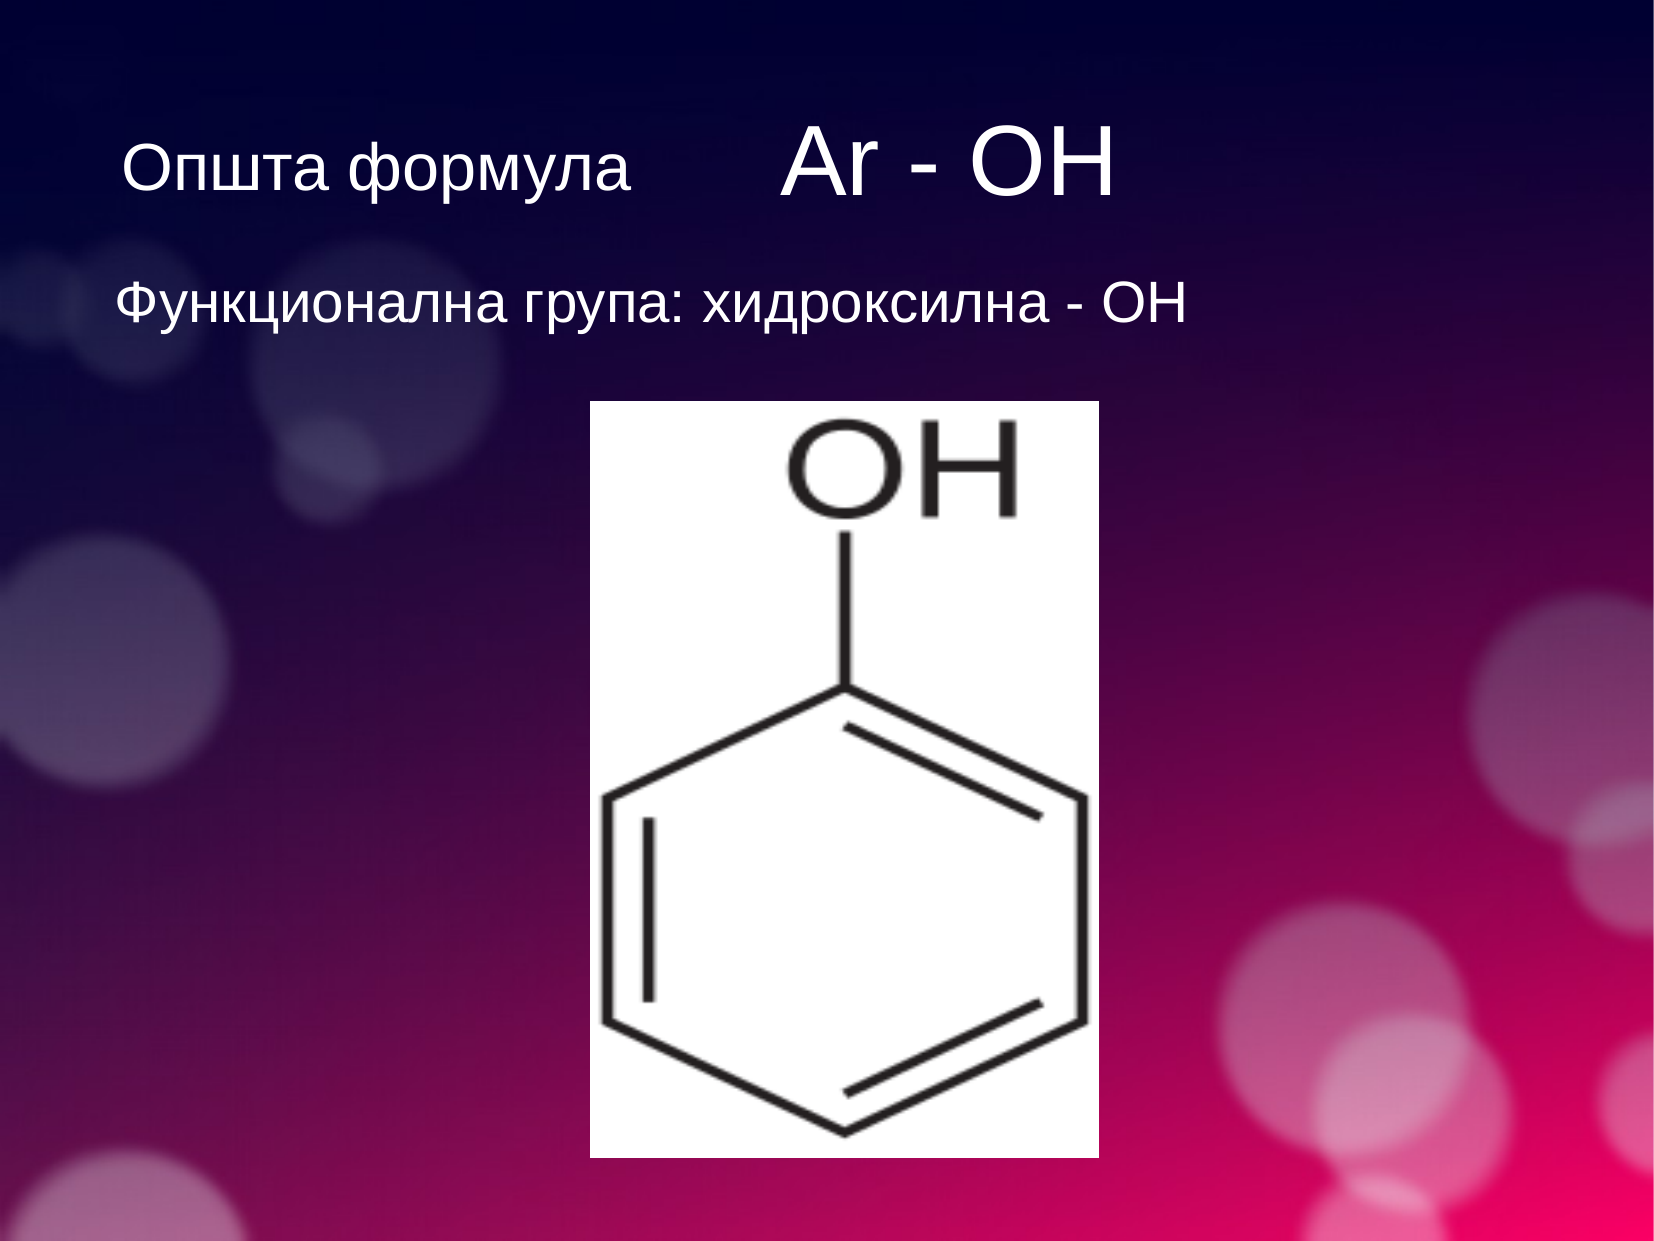

Ar - OH
Општа формула
Функционална група: хидроксилна - ОH